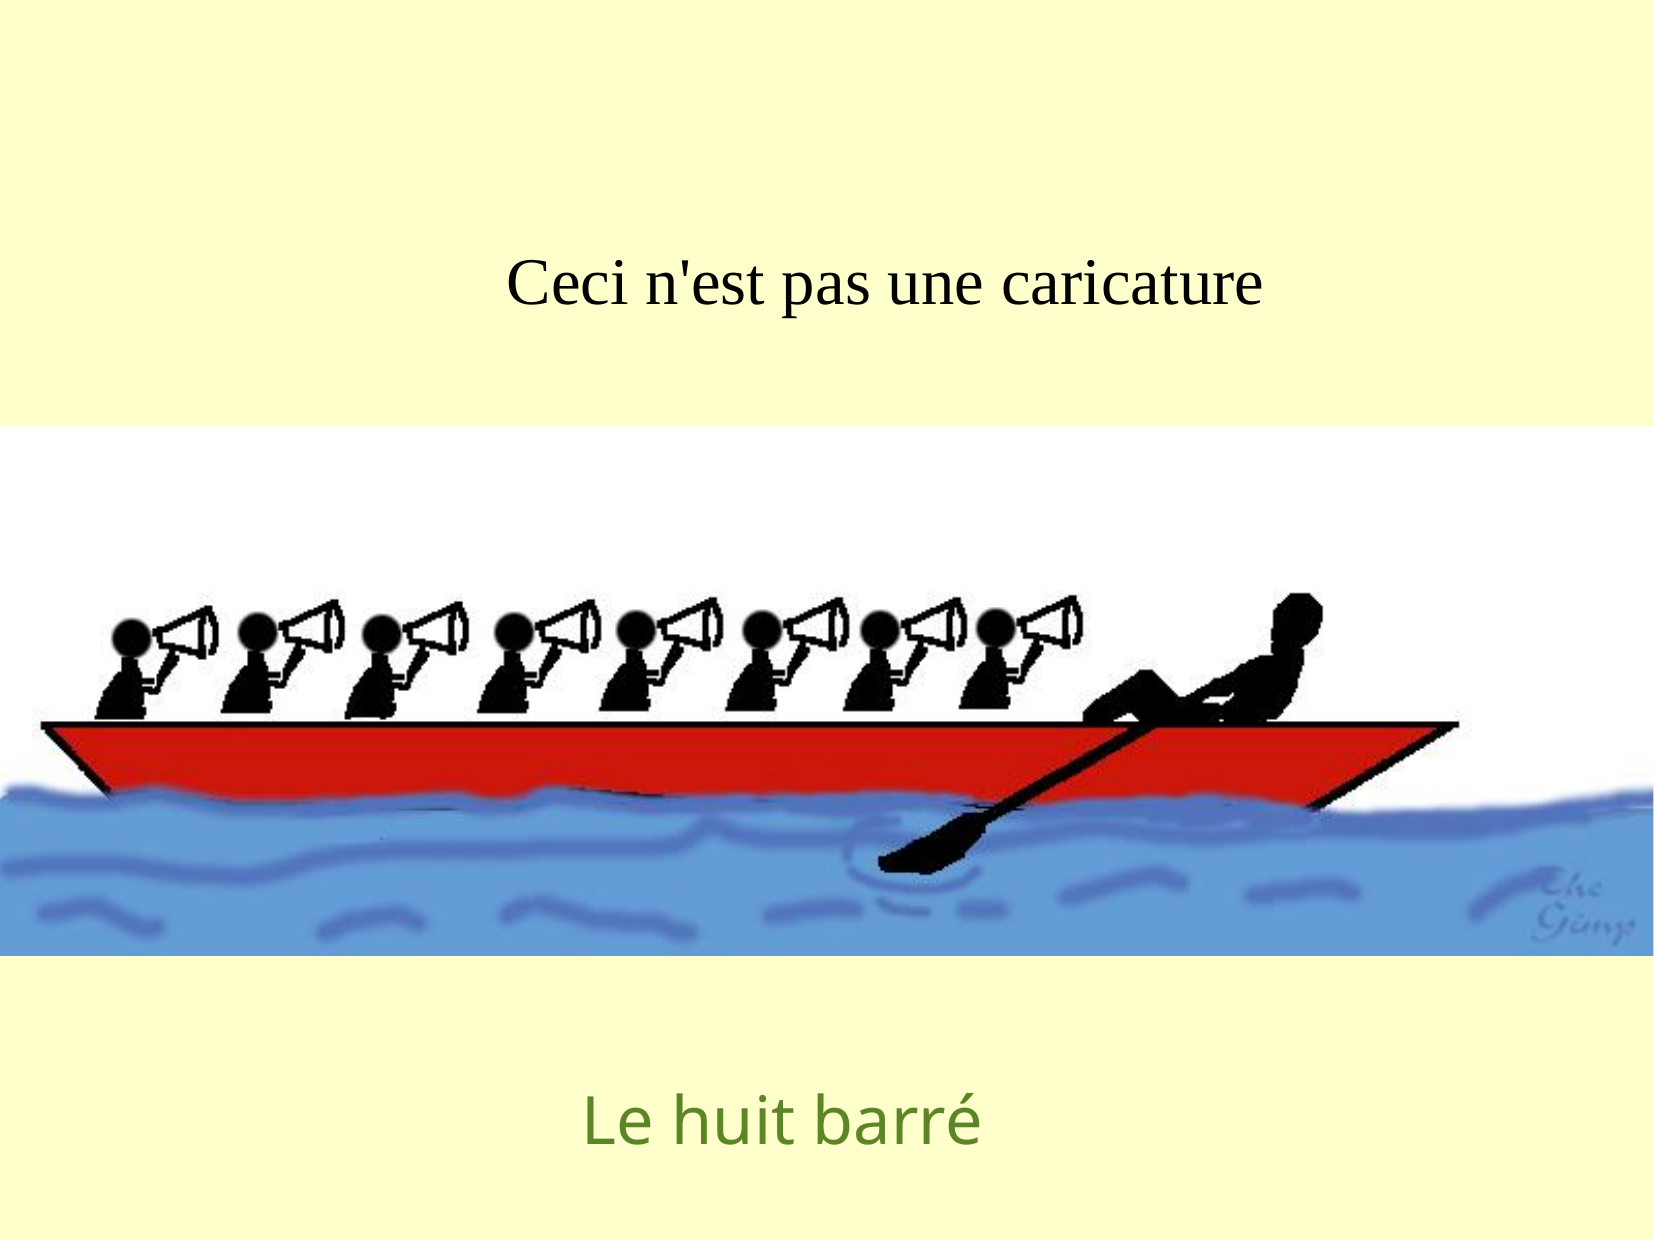

#
Ceci n'est pas une caricature
Le huit barré